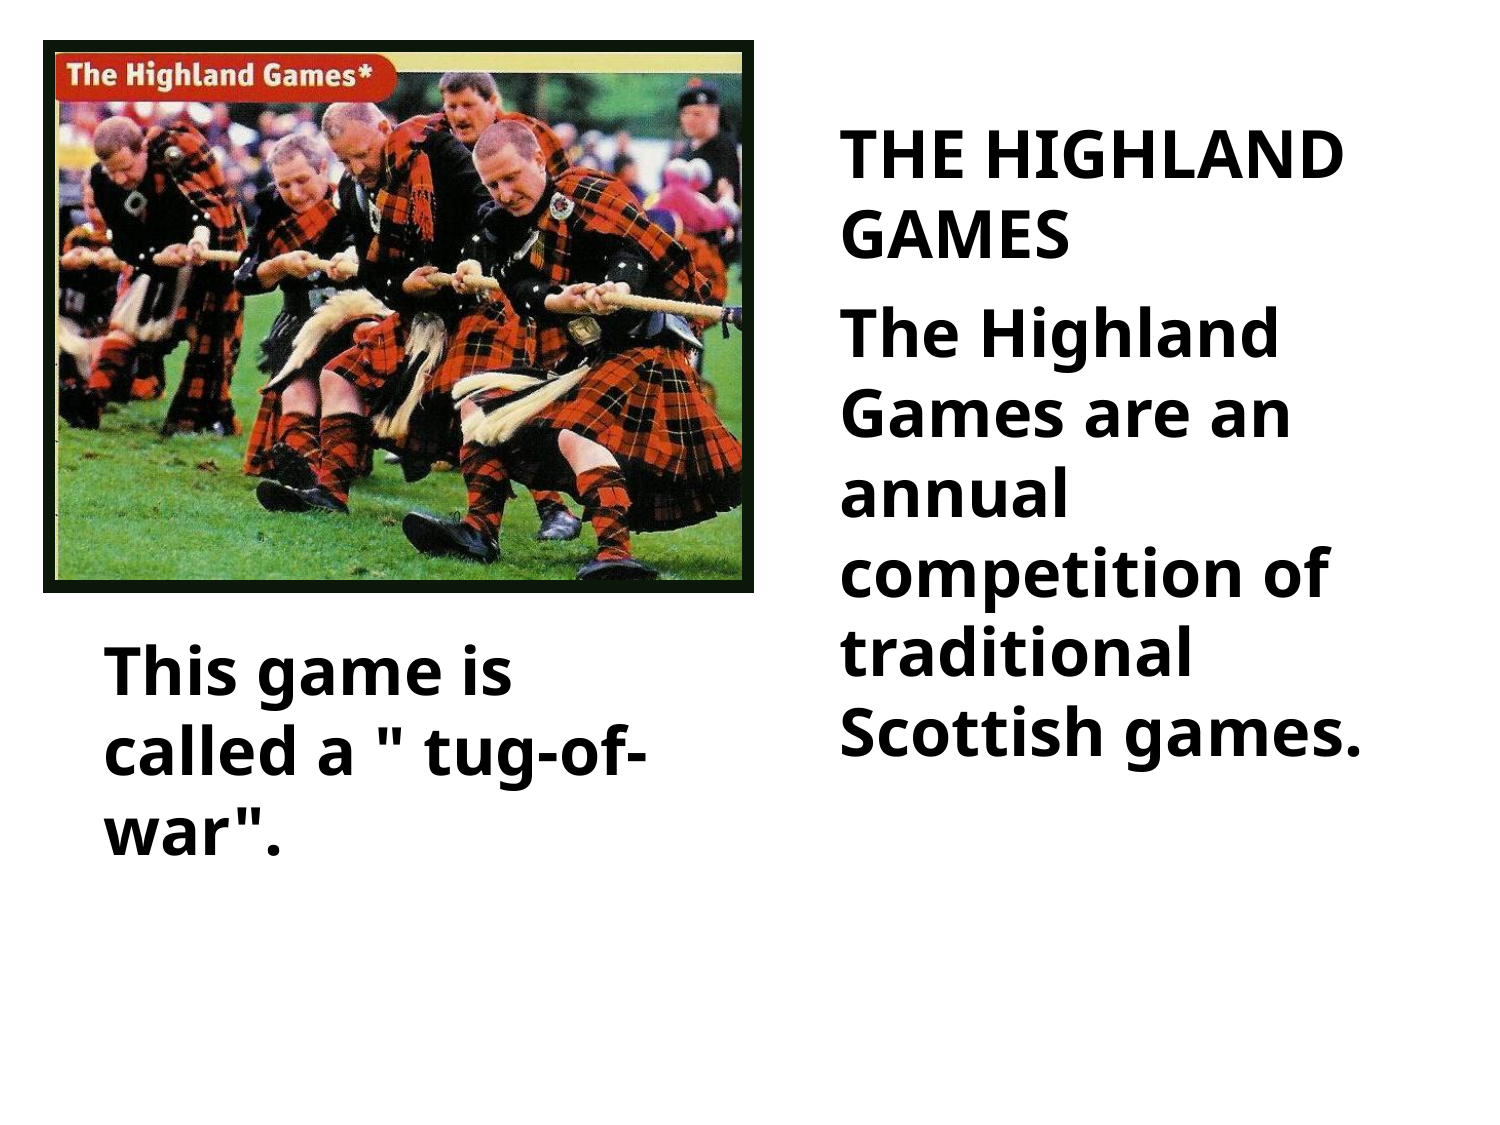

THE HIGHLAND GAMES
The Highland Games are an annual competition of traditional Scottish games.
This game is called a " tug-of-war".